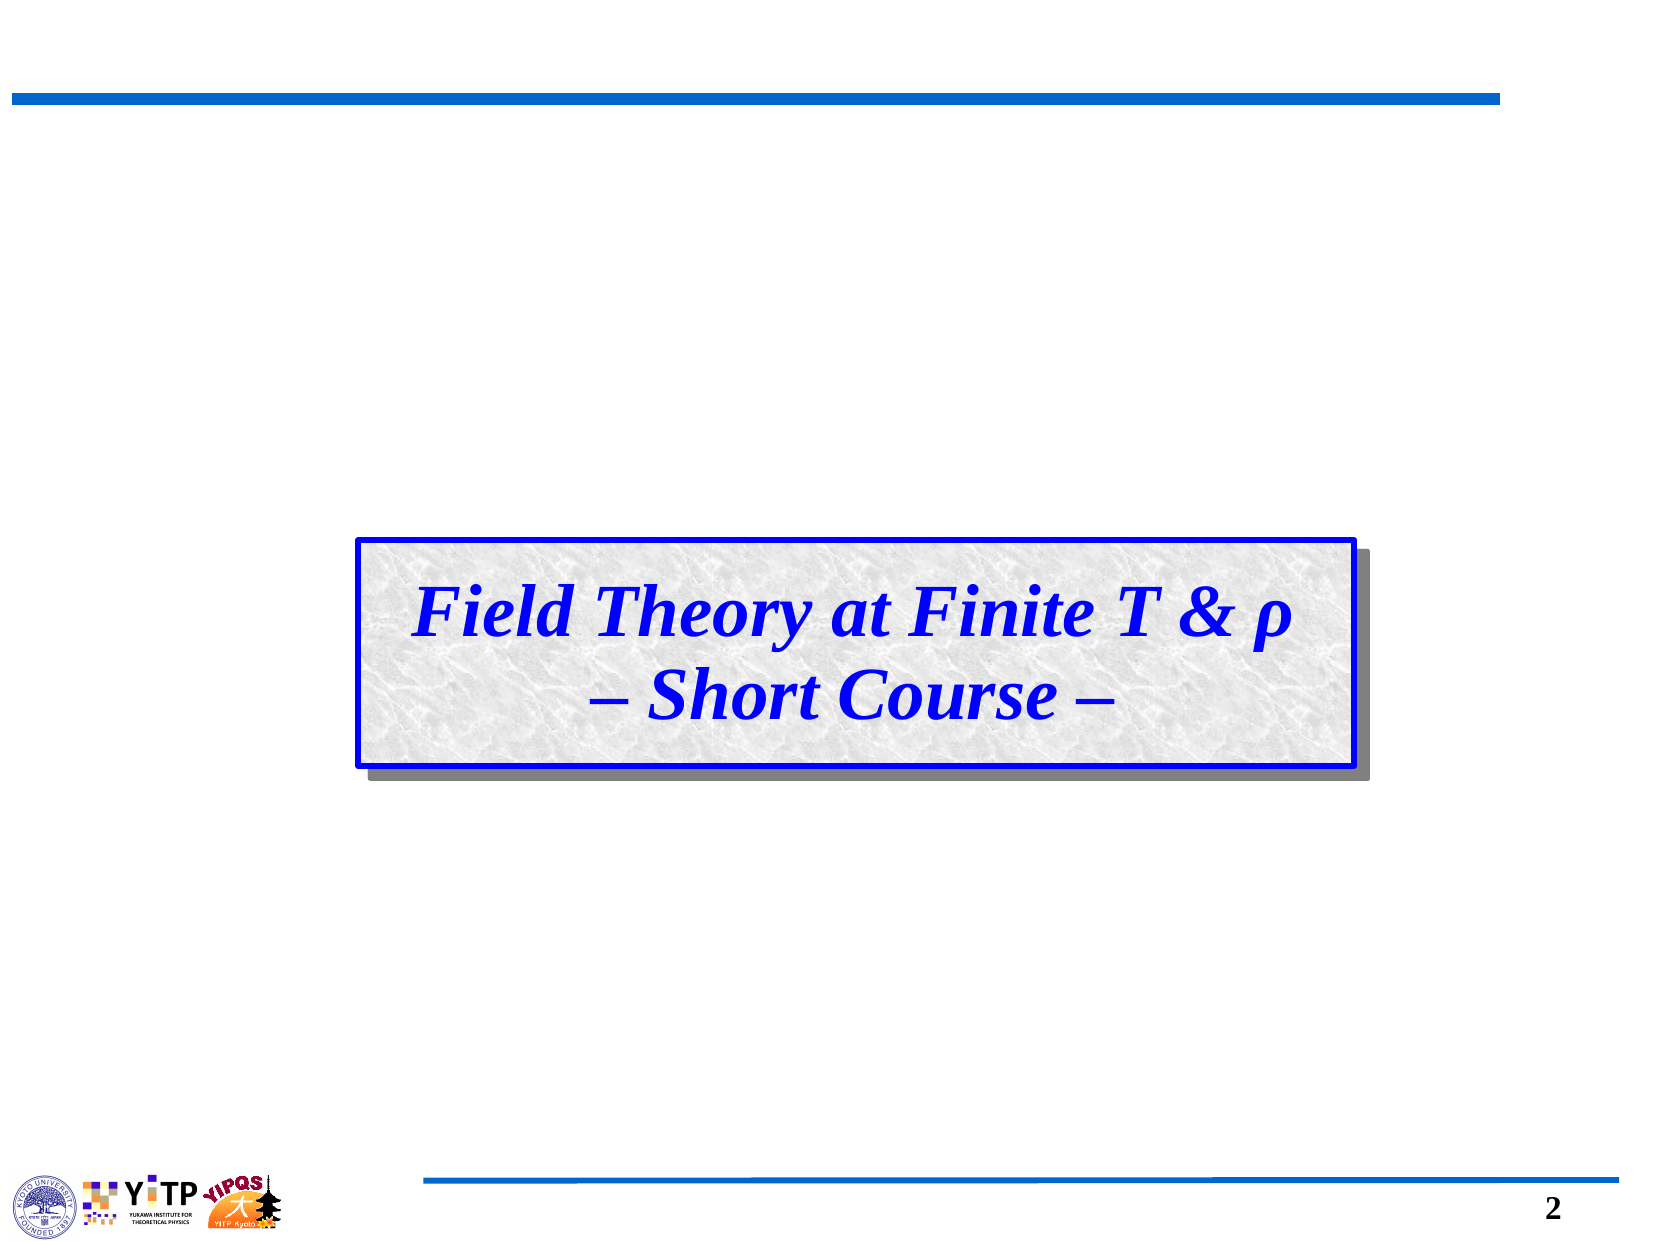

Field Theory at Finite T & ρ
– Short Course –